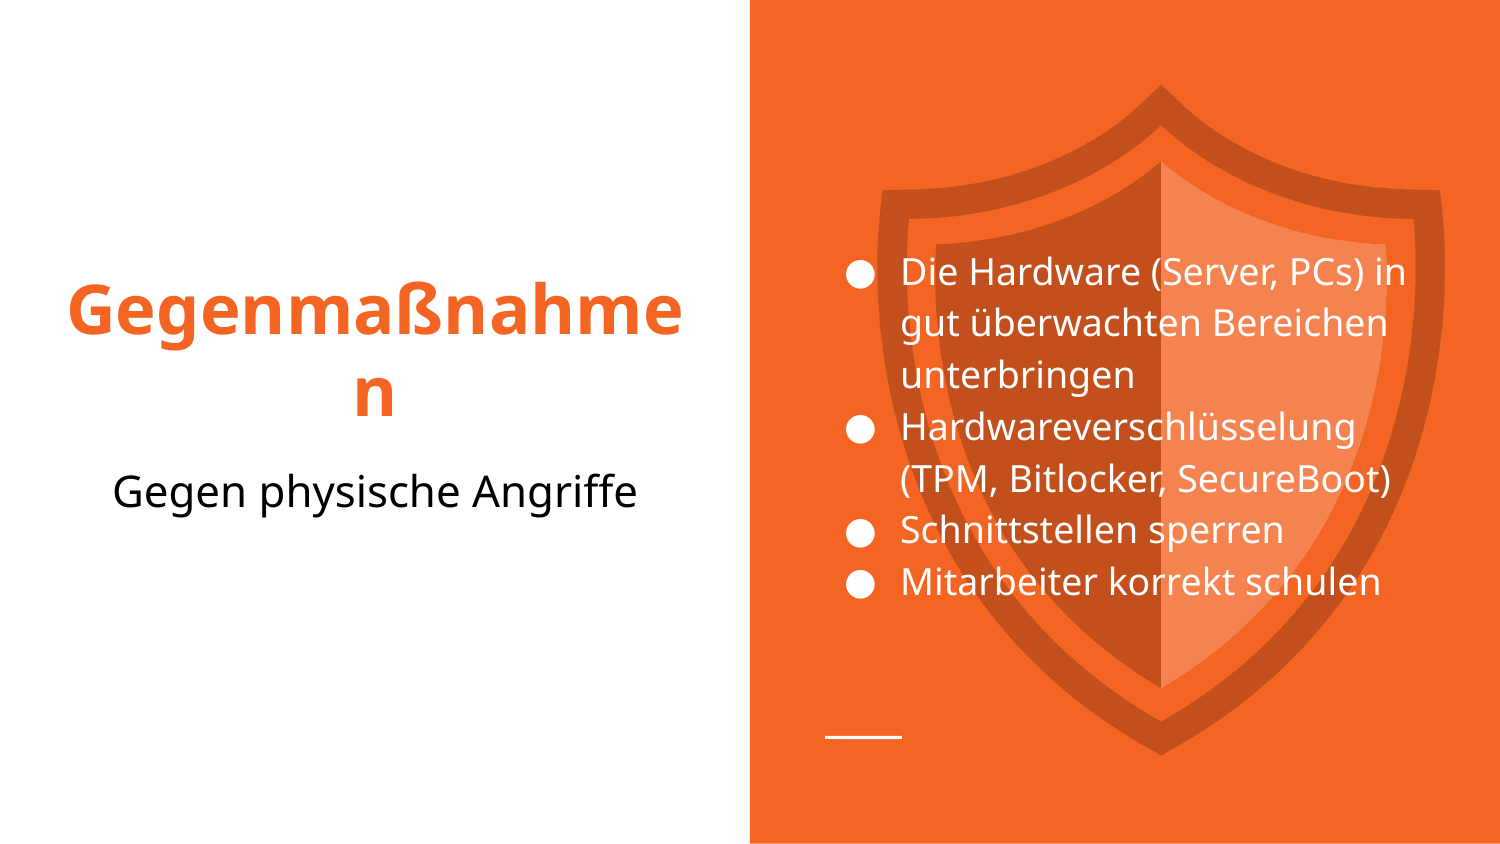

Die Hardware (Server, PCs) in gut überwachten Bereichen unterbringen
Hardwareverschlüsselung (TPM, Bitlocker, SecureBoot)
Schnittstellen sperren
Mitarbeiter korrekt schulen
# Gegenmaßnahmen
Gegen physische Angriffe